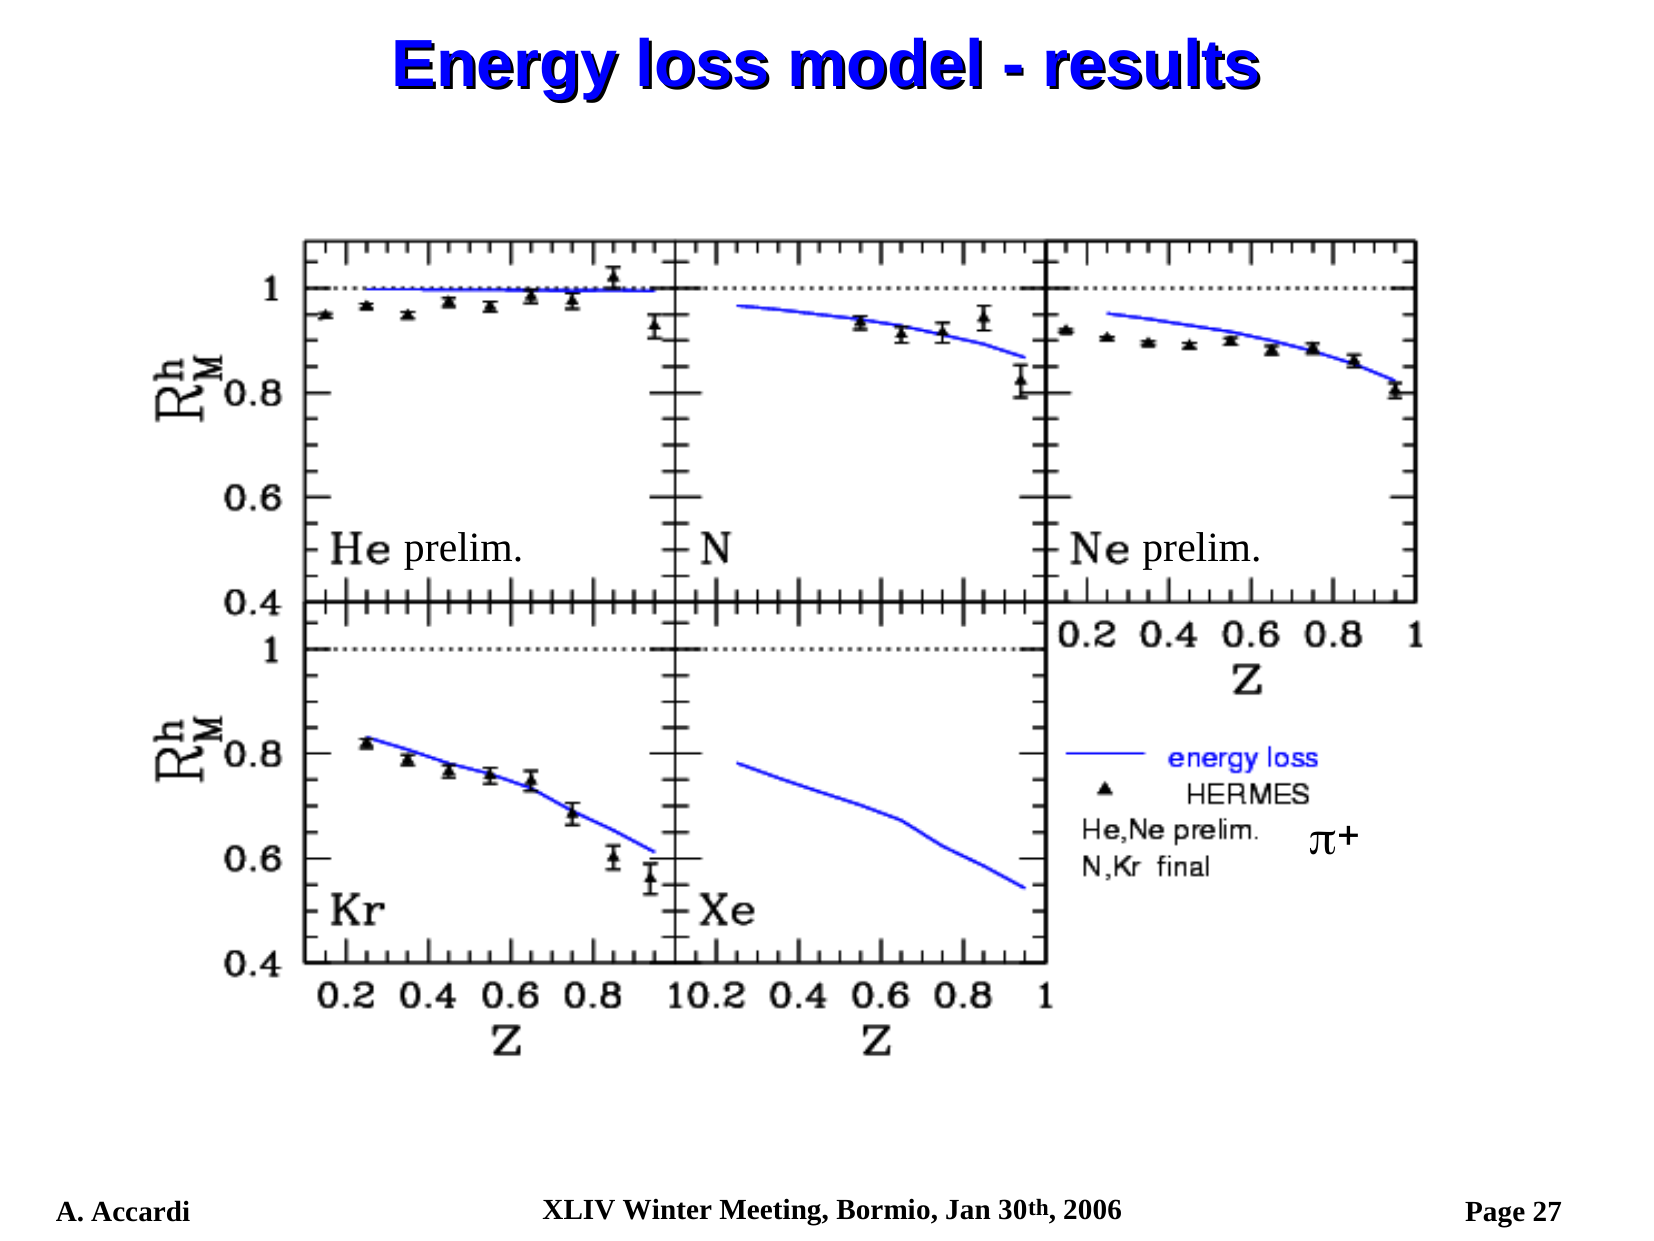

Energy loss model - results
prelim.
prelim.
p+
A. Accardi
XLIV Winter Meeting, Bormio, Jan 30th, 2006
Page